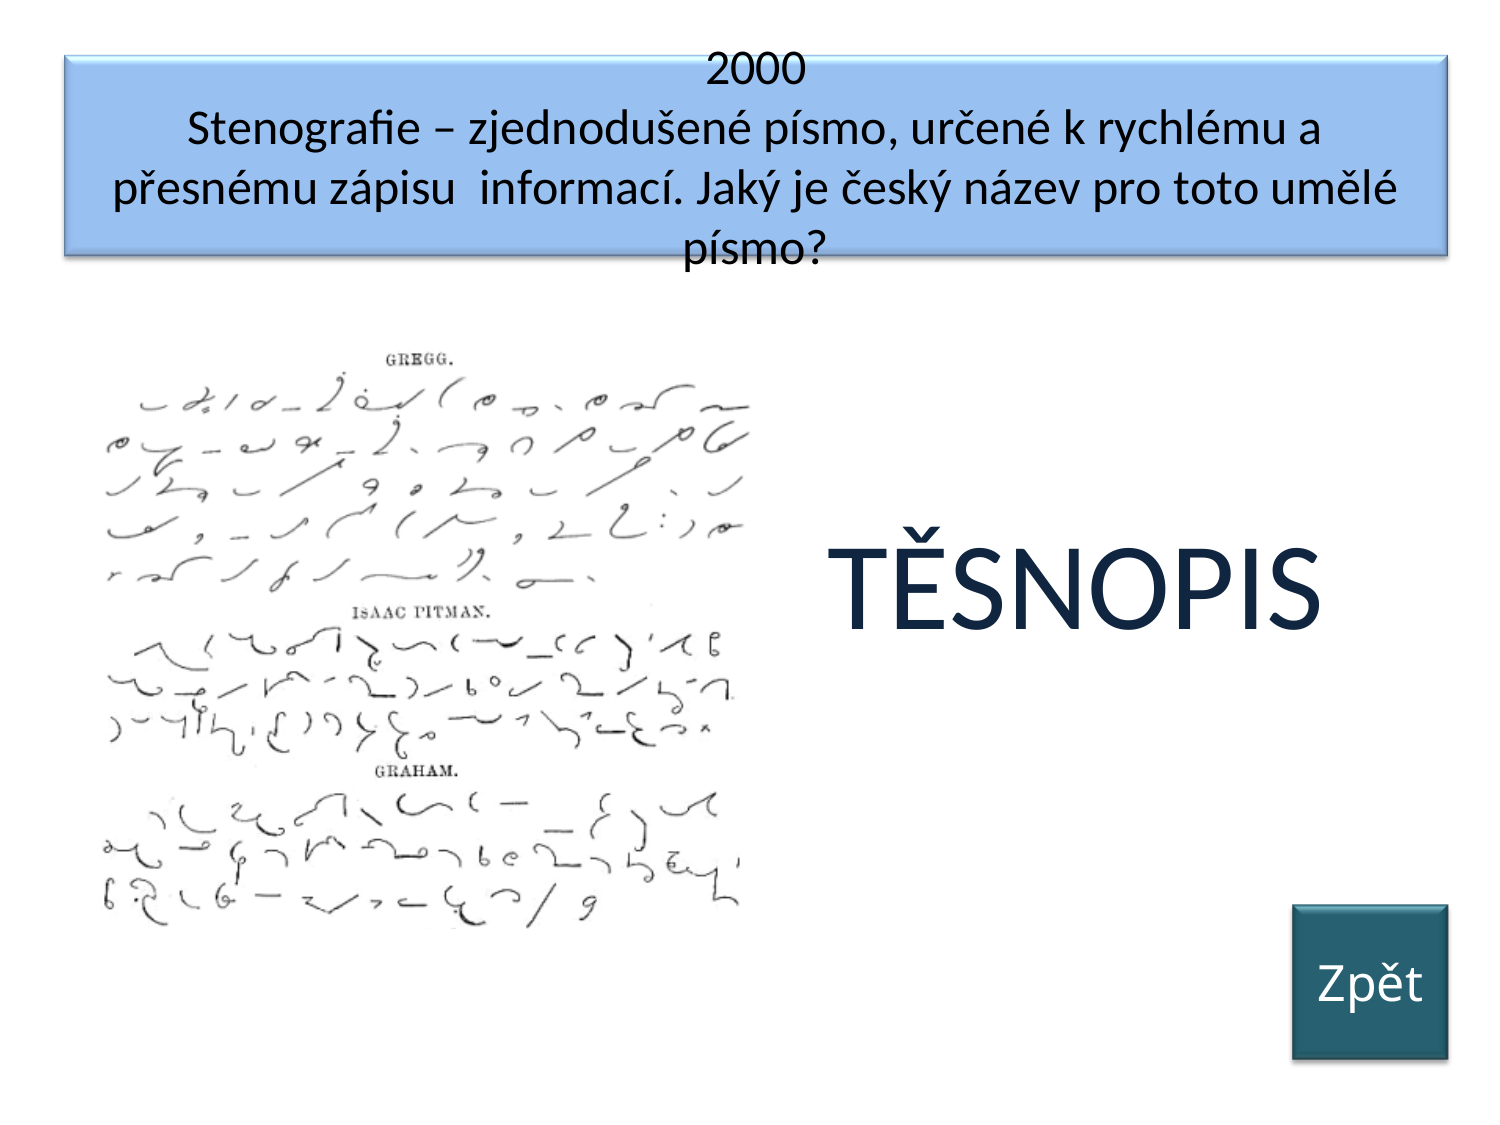

2000
Stenografie – zjednodušené písmo, určené k rychlému a přesnému zápisu informací. Jaký je český název pro toto umělé písmo?
TĚSNOPIS
Zpět